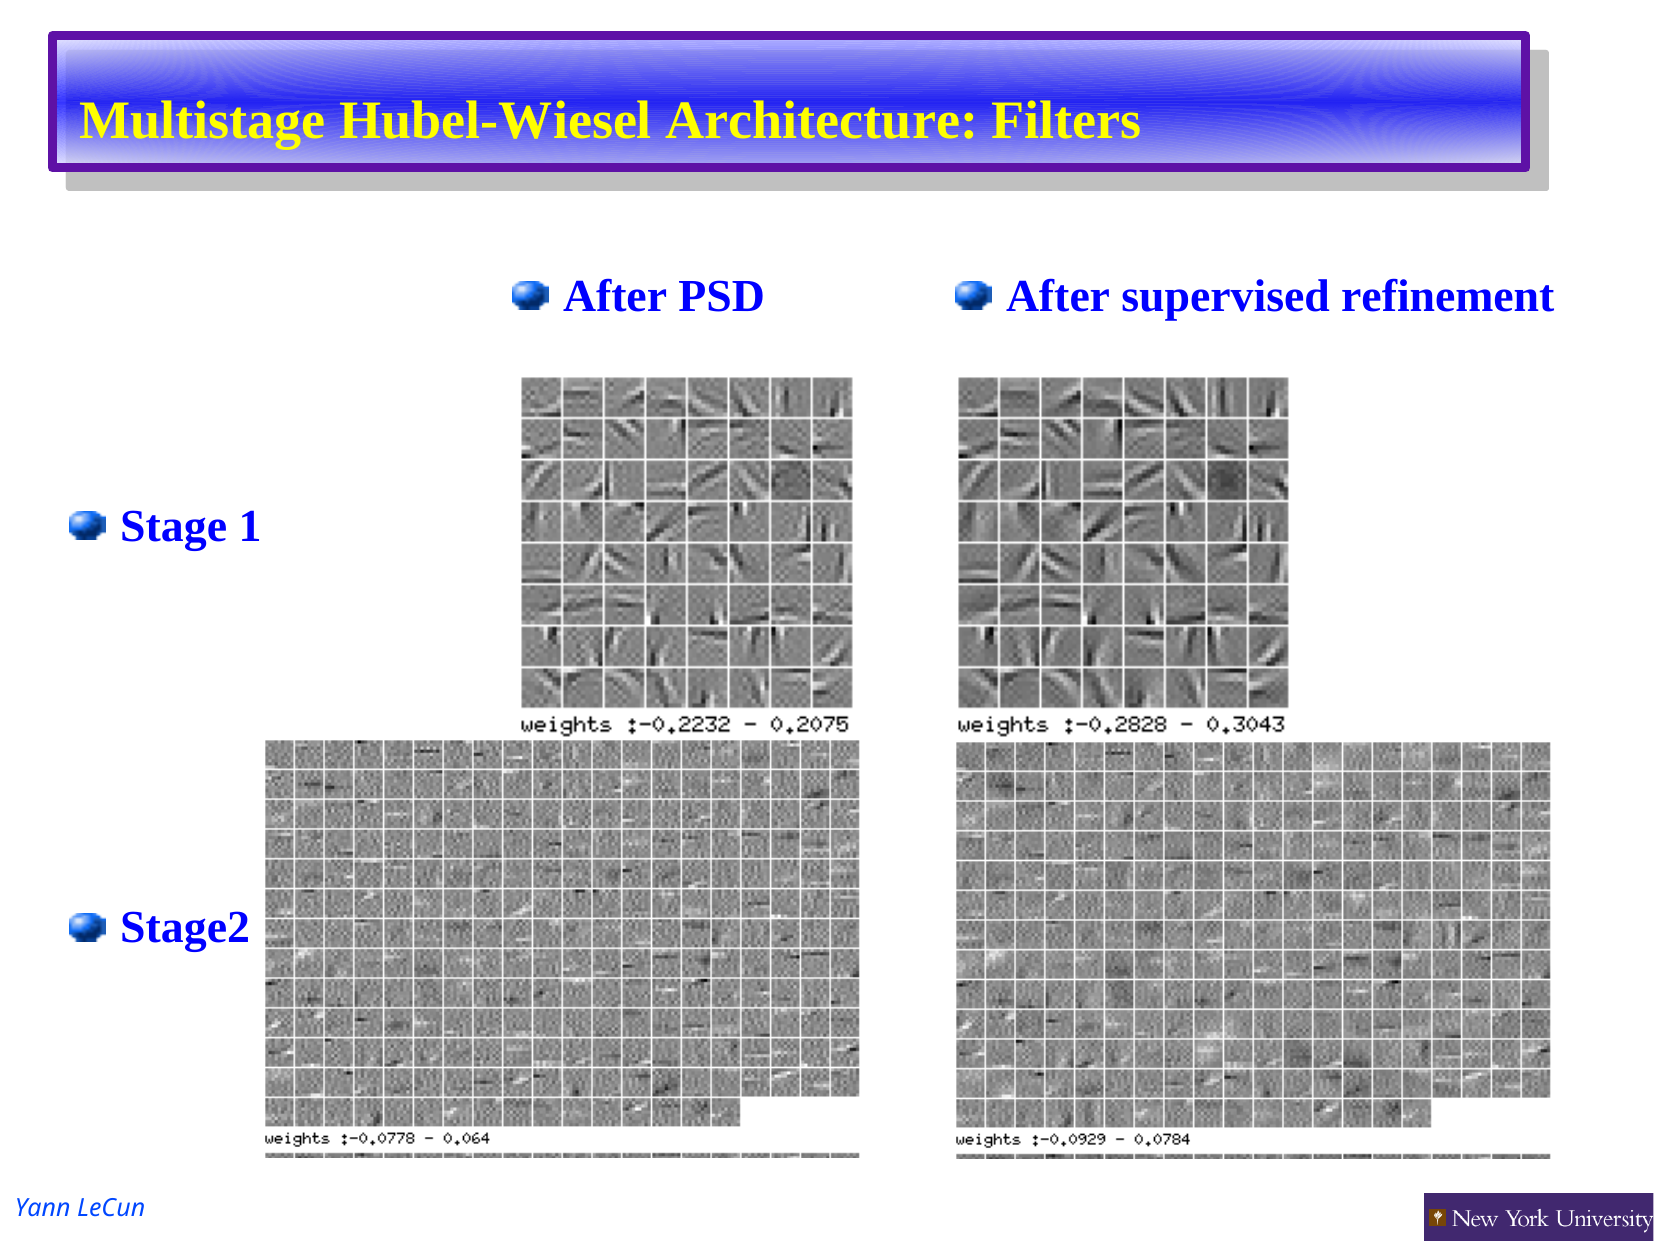

# Multistage Hubel-Wiesel Architecture: Filters
After PSD
After supervised refinement
Stage 1
Stage2